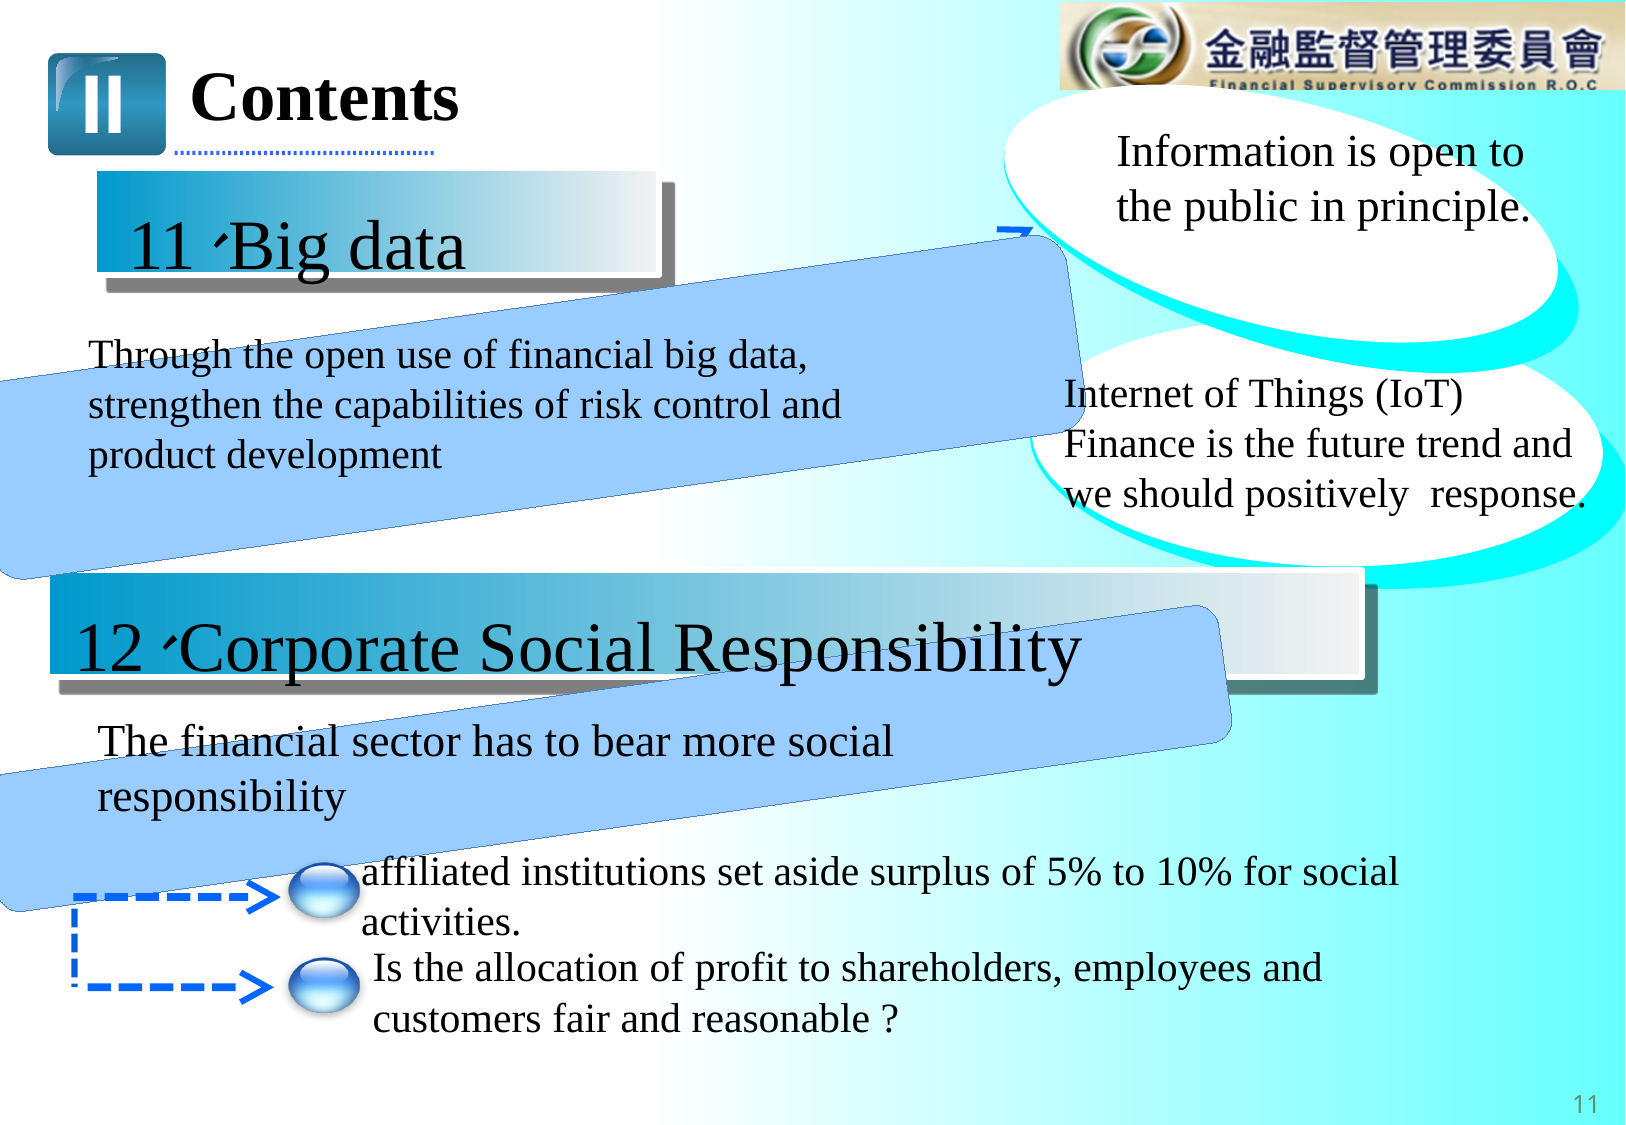

II
Contents
Information is open to the public in principle.
11、Big data
Through the open use of financial big data, strengthen the capabilities of risk control and product development
Internet of Things (IoT) Finance is the future trend and we should positively response.
12、Corporate Social Responsibility
The financial sector has to bear more social responsibility
affiliated institutions set aside surplus of 5% to 10% for social activities.
Is the allocation of profit to shareholders, employees and customers fair and reasonable ?